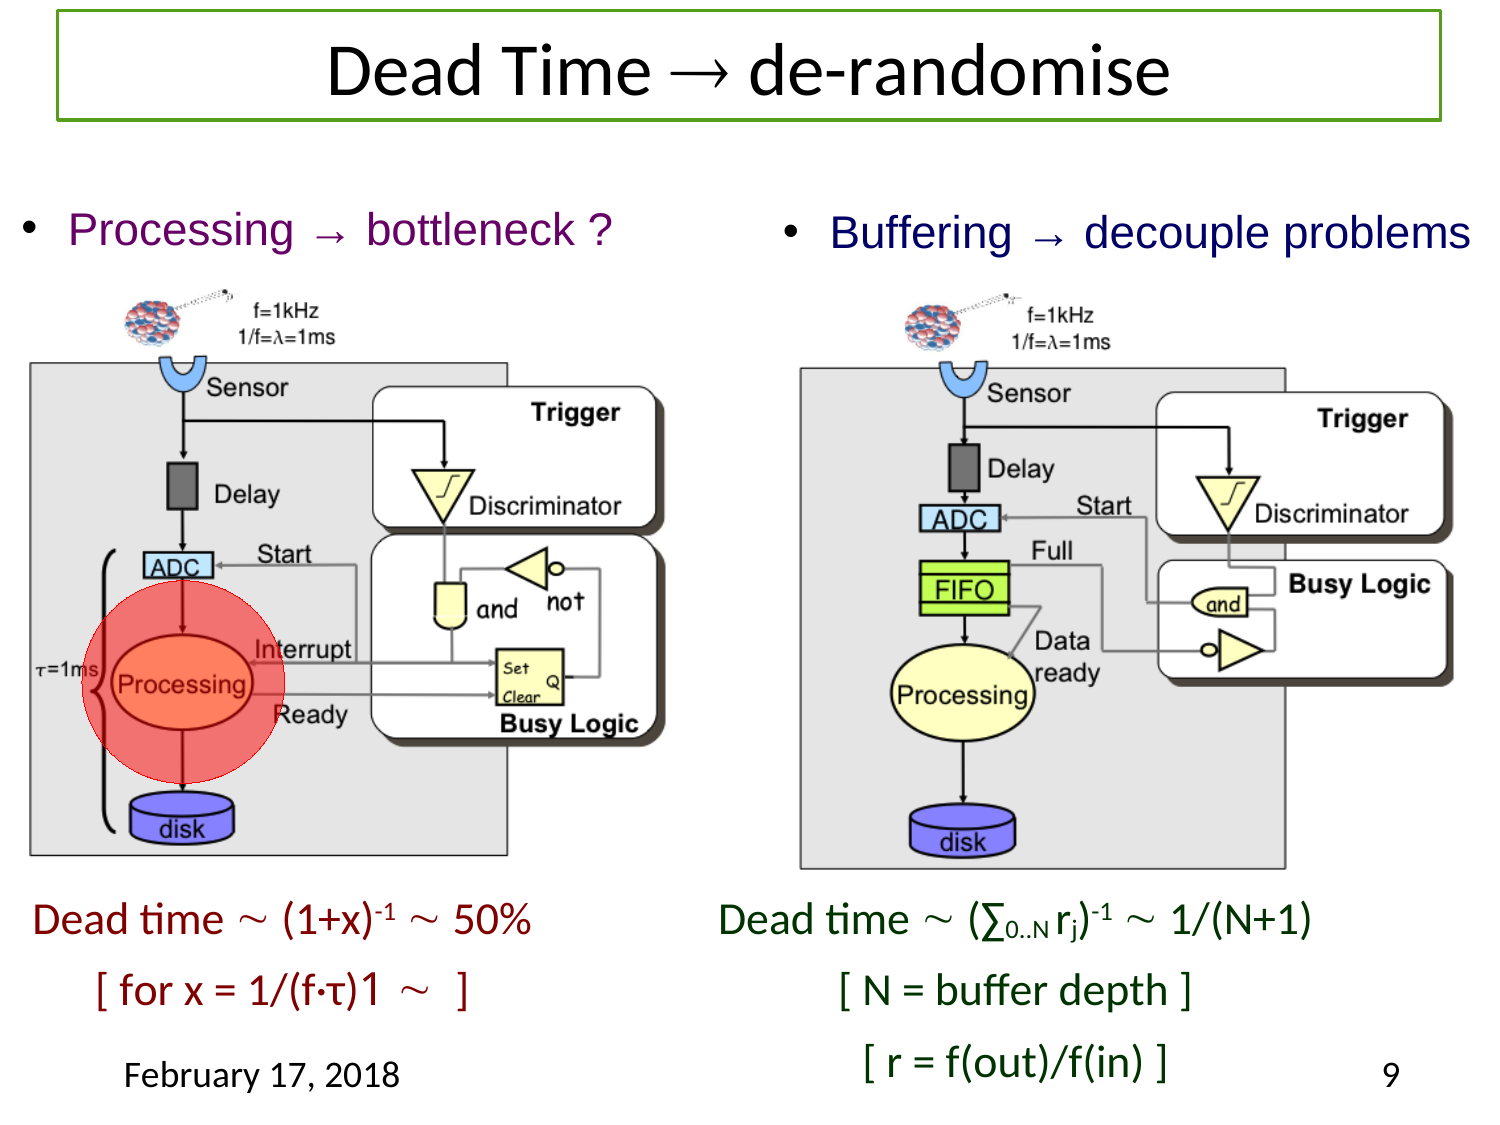

# Dead Time  de-randomise
Processing → bottleneck ?
Buffering → decouple problems
Dead time ~ (1+x)-1 ~ 50%
[ for x = 1/(f·τ)‏ ~ 1 ]
Dead time ~ (∑0..N rj)-1 ~ 1/(N+1)
[ N = buffer depth ]
[ r = f(out)/f(in) ]
17 February 2018
9